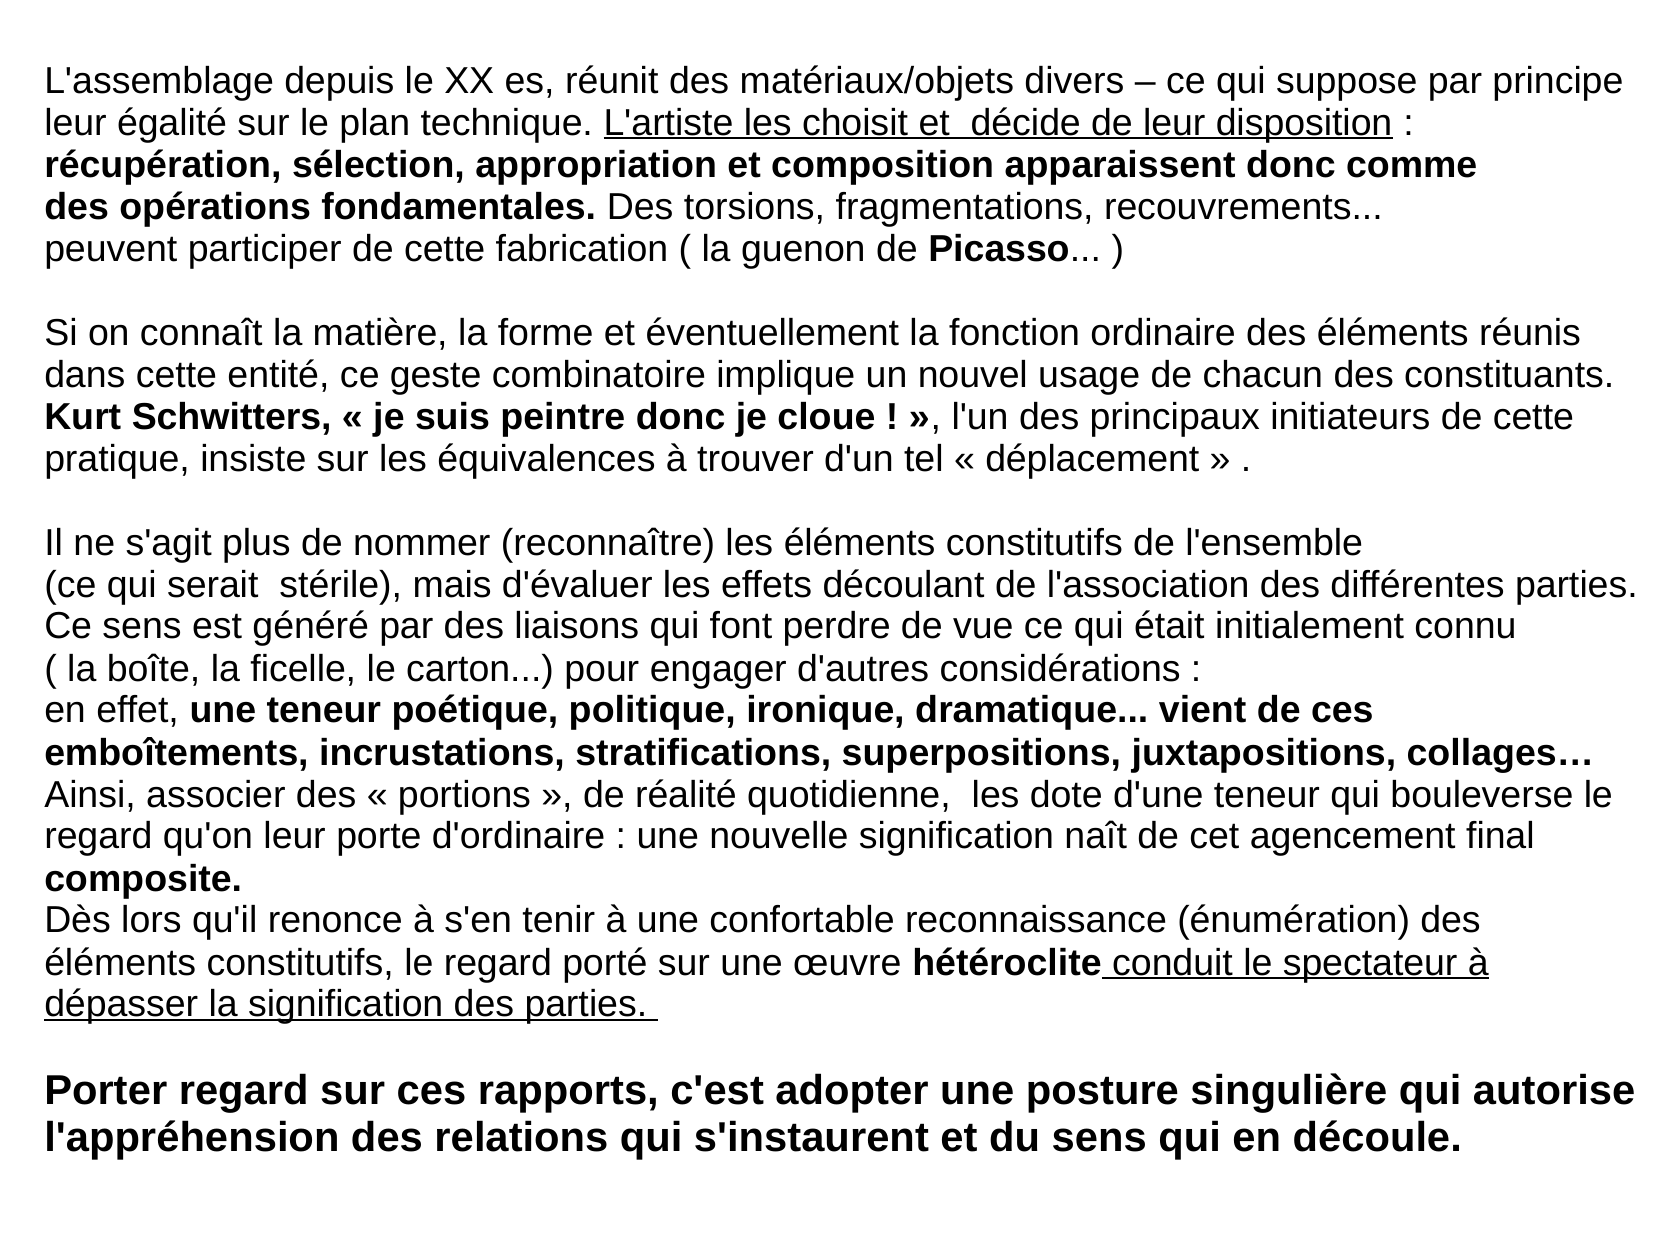

L'assemblage depuis le XX es, réunit des matériaux/objets divers – ce qui suppose par principe
leur égalité sur le plan technique. L'artiste les choisit et décide de leur disposition :
récupération, sélection, appropriation et composition apparaissent donc comme
des opérations fondamentales. Des torsions, fragmentations, recouvrements...
peuvent participer de cette fabrication ( la guenon de Picasso... )
Si on connaît la matière, la forme et éventuellement la fonction ordinaire des éléments réunis
dans cette entité, ce geste combinatoire implique un nouvel usage de chacun des constituants.
Kurt Schwitters, « je suis peintre donc je cloue ! », l'un des principaux initiateurs de cette pratique, insiste sur les équivalences à trouver d'un tel « déplacement » .
Il ne s'agit plus de nommer (reconnaître) les éléments constitutifs de l'ensemble
(ce qui serait stérile), mais d'évaluer les effets découlant de l'association des différentes parties.
Ce sens est généré par des liaisons qui font perdre de vue ce qui était initialement connu
( la boîte, la ficelle, le carton...) pour engager d'autres considérations :
en effet, une teneur poétique, politique, ironique, dramatique... vient de ces emboîtements, incrustations, stratifications, superpositions, juxtapositions, collages… Ainsi, associer des « portions », de réalité quotidienne, les dote d'une teneur qui bouleverse le regard qu'on leur porte d'ordinaire : une nouvelle signification naît de cet agencement final composite.
Dès lors qu'il renonce à s'en tenir à une confortable reconnaissance (énumération) des éléments constitutifs, le regard porté sur une œuvre hétéroclite conduit le spectateur à dépasser la signification des parties.
Porter regard sur ces rapports, c'est adopter une posture singulière qui autorise l'appréhension des relations qui s'instaurent et du sens qui en découle.